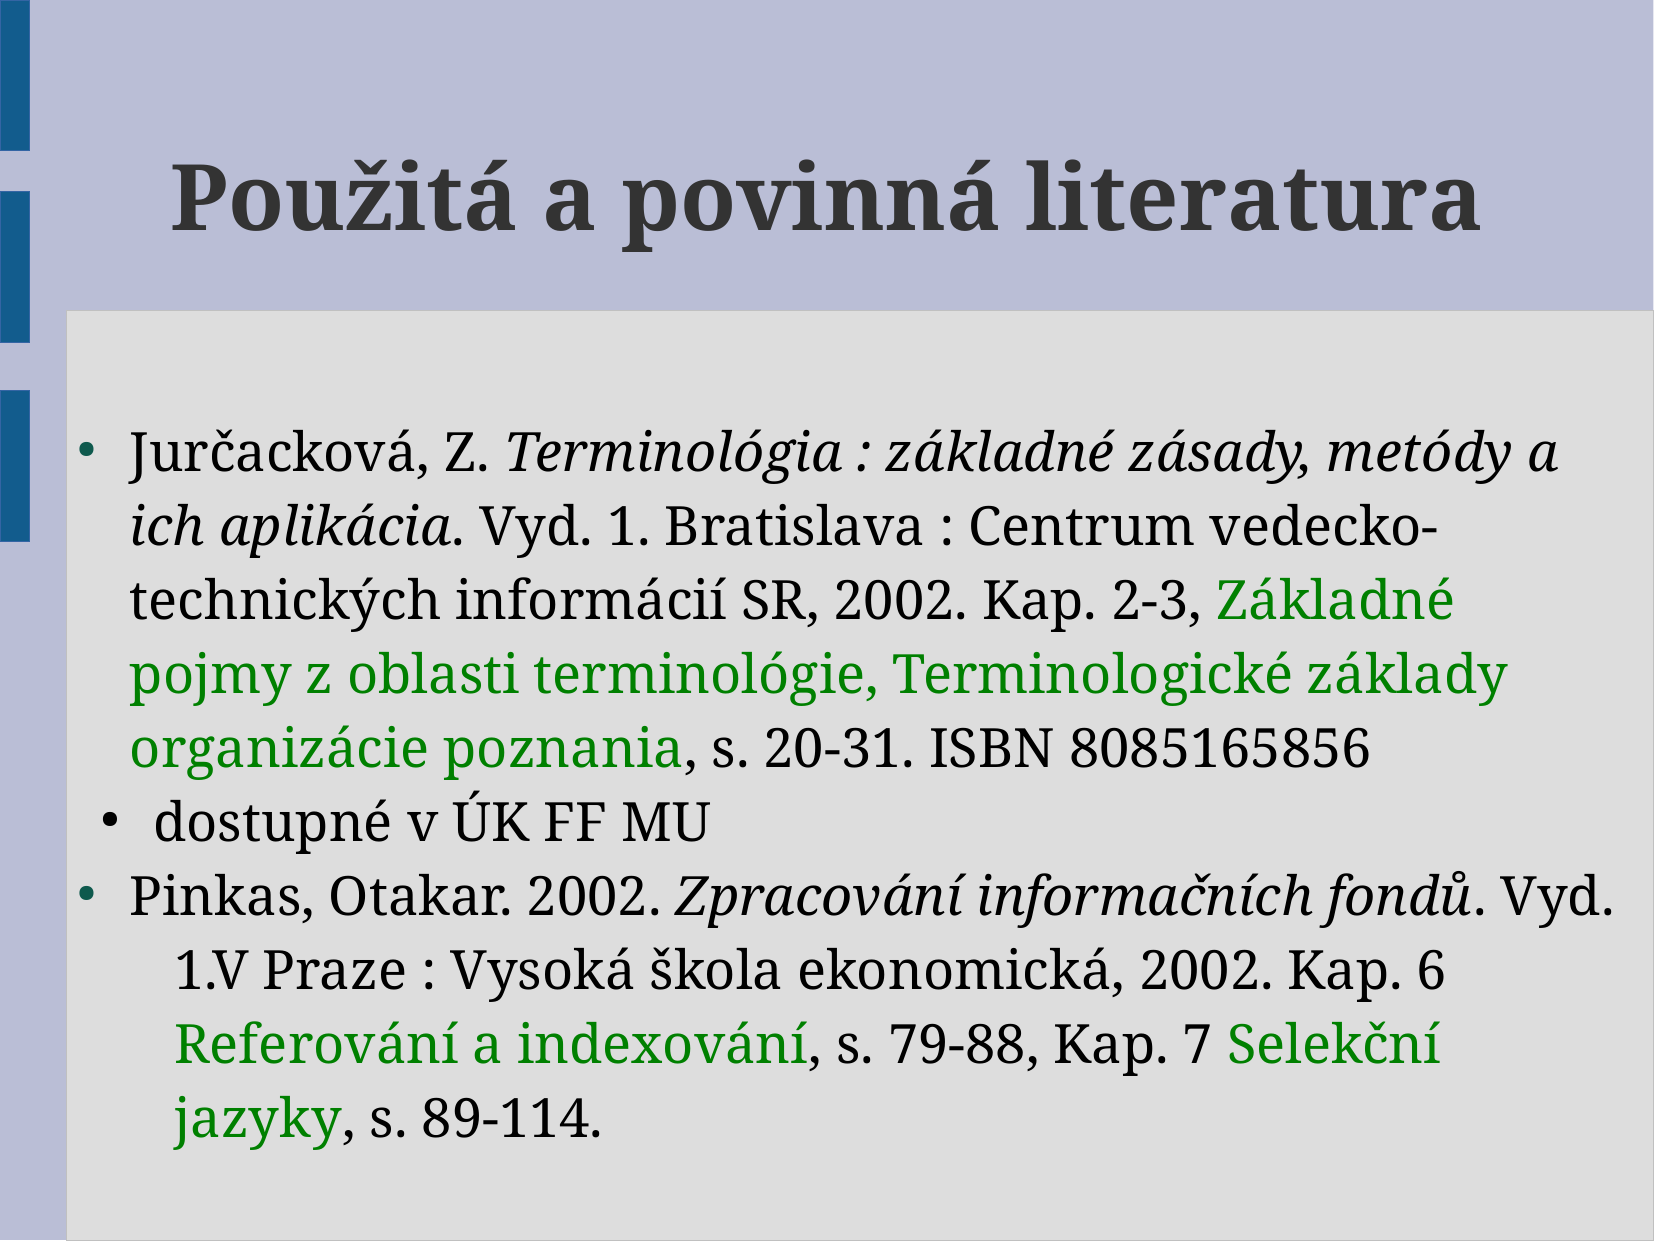

# Použitá a povinná literatura
Jurčacková, Z. Terminológia : základné zásady, metódy a ich aplikácia. Vyd. 1. Bratislava : Centrum vedecko-technických informácií SR, 2002. Kap. 2-3, Základné pojmy z oblasti terminológie, Terminologické základy organizácie poznania, s. 20-31. ISBN 8085165856
dostupné v ÚK FF MU
Pinkas, Otakar. 2002. Zpracování informačních fondů. Vyd. 1.V Praze : Vysoká škola ekonomická, 2002. Kap. 6 Referování a indexování, s. 79-88, Kap. 7 Selekční jazyky, s. 89-114.